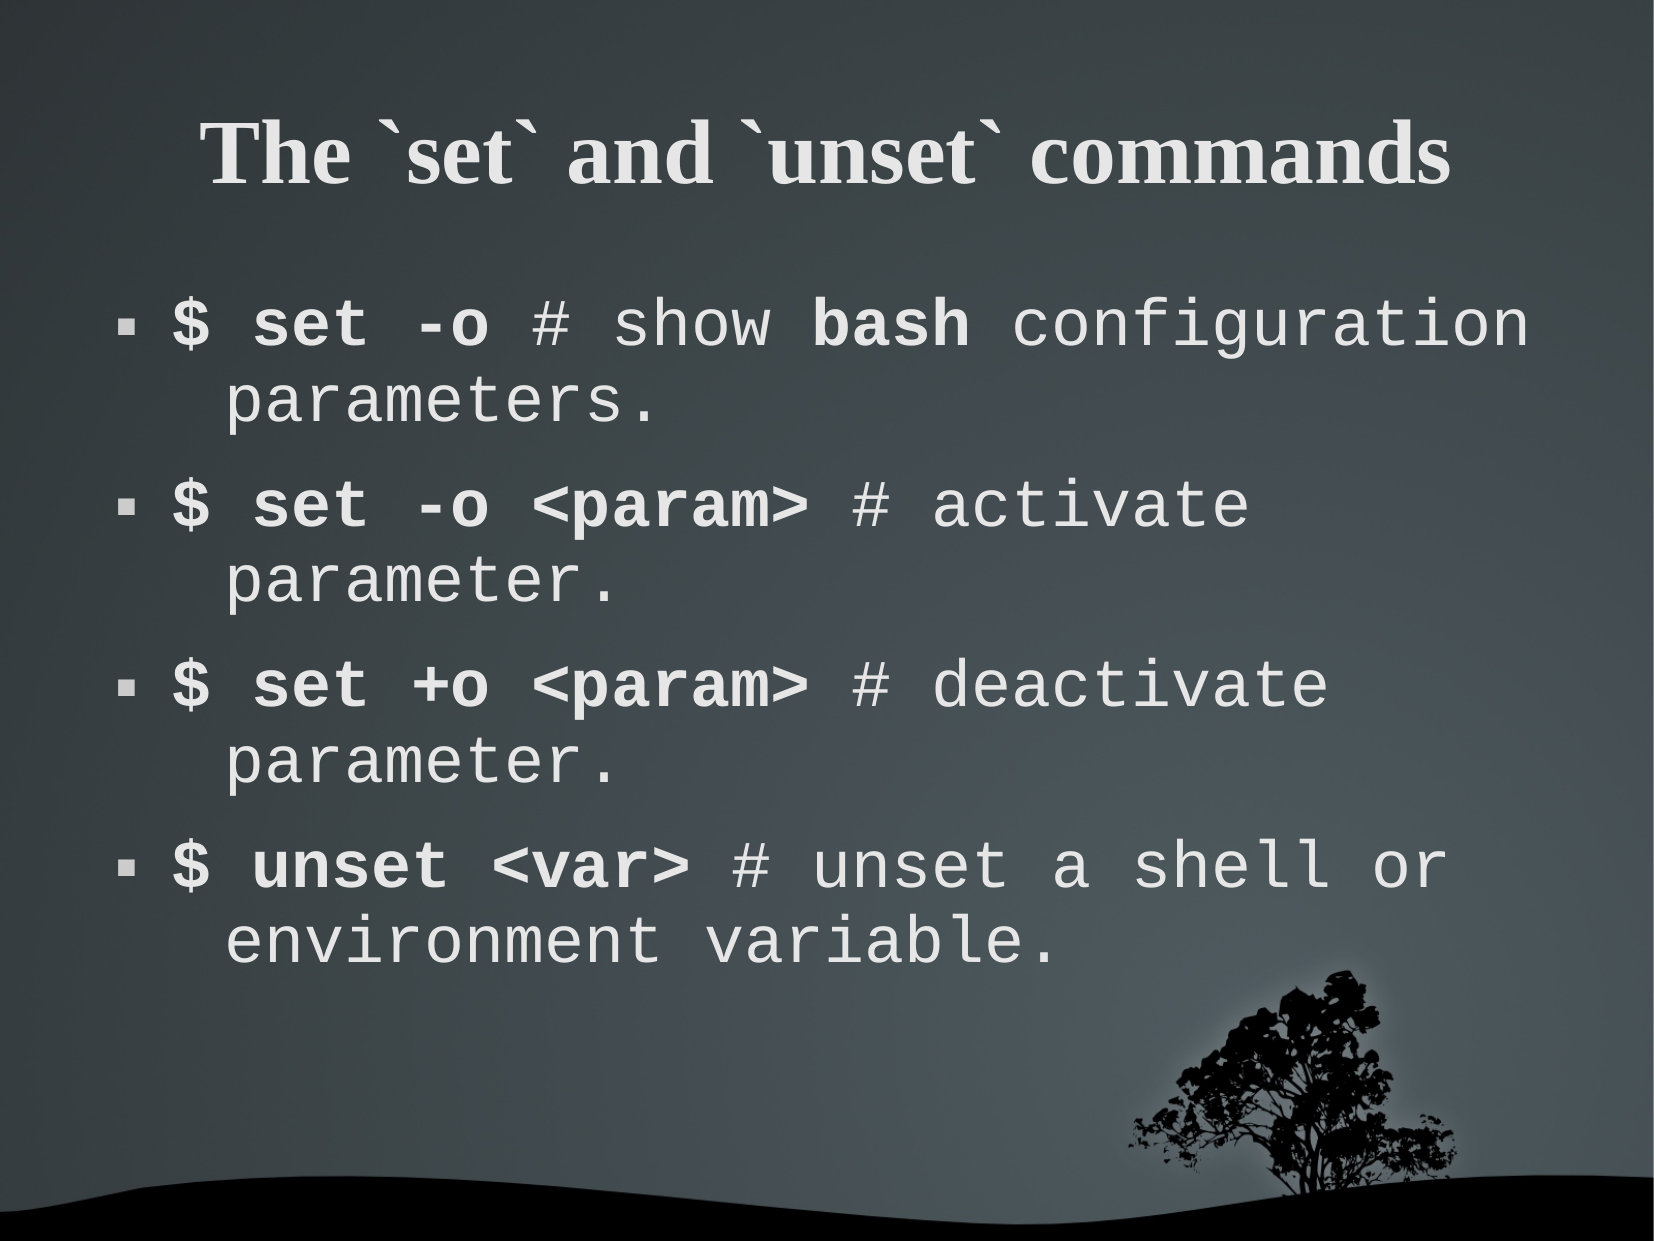

# The `set` and `unset` commands
$ set -o # show bash configuration parameters.
$ set -o <param> # activate parameter.
$ set +o <param> # deactivate parameter.
$ unset <var> # unset a shell or environment variable.